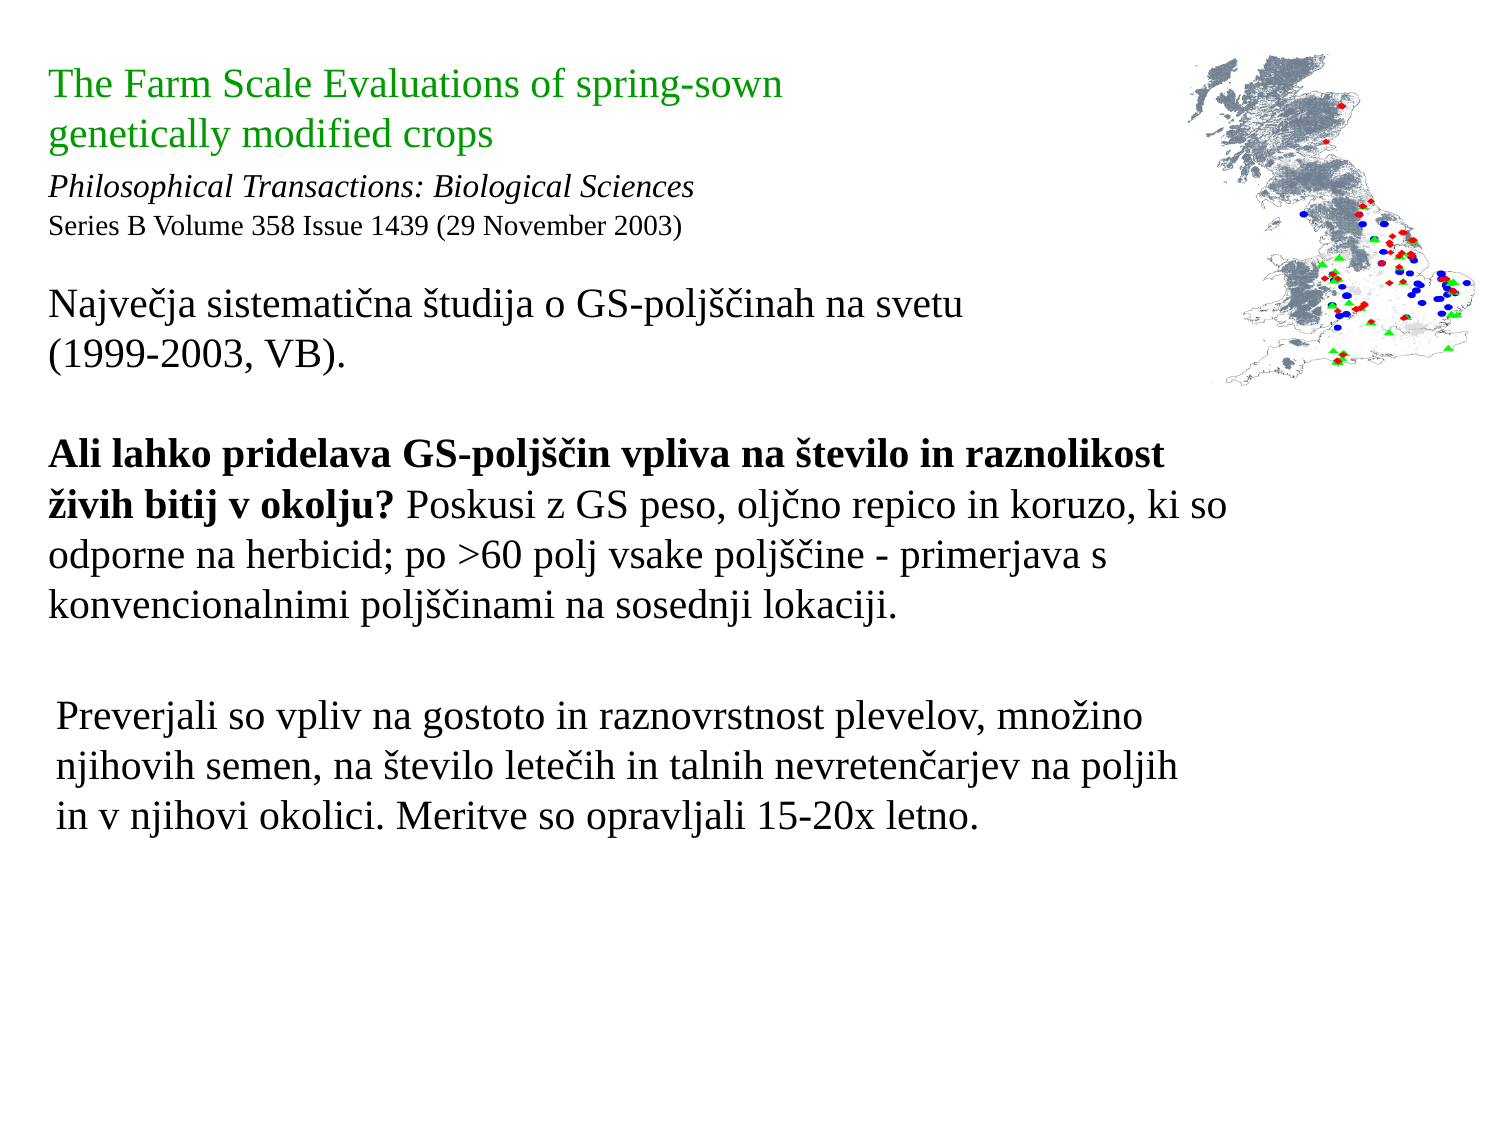

The Farm Scale Evaluations of spring-sown
genetically modified crops
Philosophical Transactions: Biological Sciences
Series B Volume 358 Issue 1439 (29 November 2003)
Največja sistematična študija o GS-poljščinah na svetu
(1999-2003, VB).
Ali lahko pridelava GS-poljščin vpliva na število in raznolikost živih bitij v okolju? Poskusi z GS peso, oljčno repico in koruzo, ki so odporne na herbicid; po >60 polj vsake poljščine - primerjava s konvencionalnimi poljščinami na sosednji lokaciji.
Preverjali so vpliv na gostoto in raznovrstnost plevelov, množino njihovih semen, na število letečih in talnih nevretenčarjev na poljih in v njihovi okolici. Meritve so opravljali 15-20x letno.